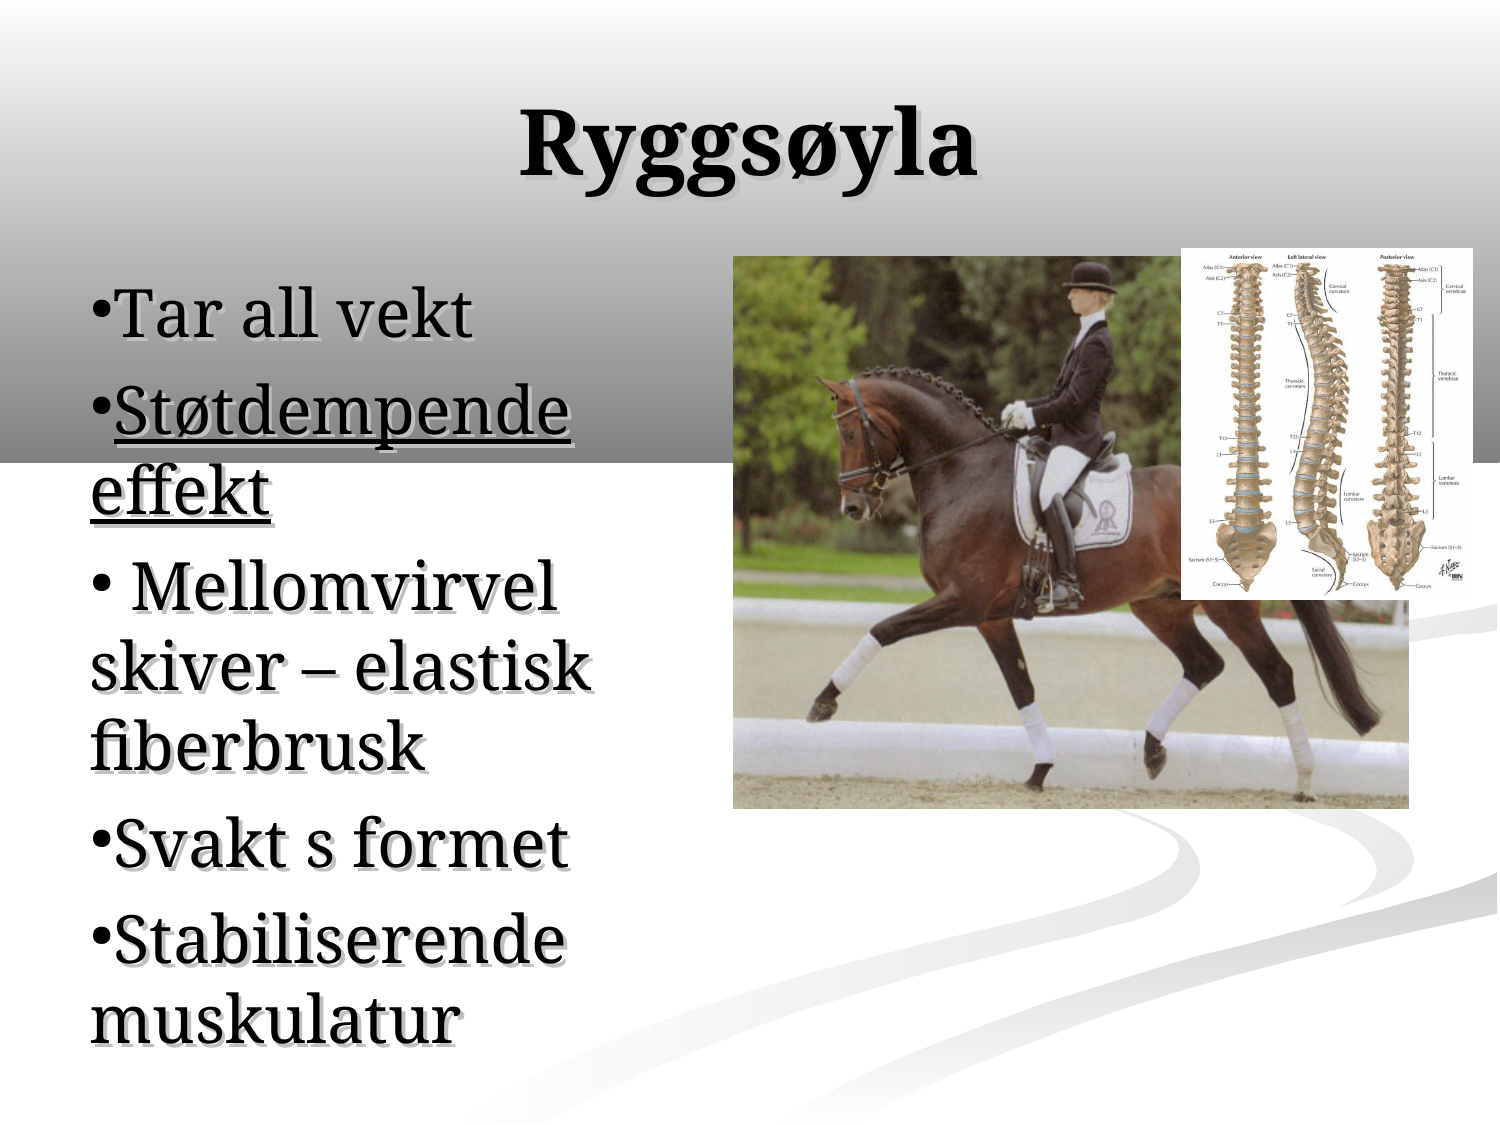

# Ryggsøyla
Tar all vekt
Støtdempende effekt
 Mellomvirvel skiver – elastisk fiberbrusk
Svakt s formet
Stabiliserende muskulatur